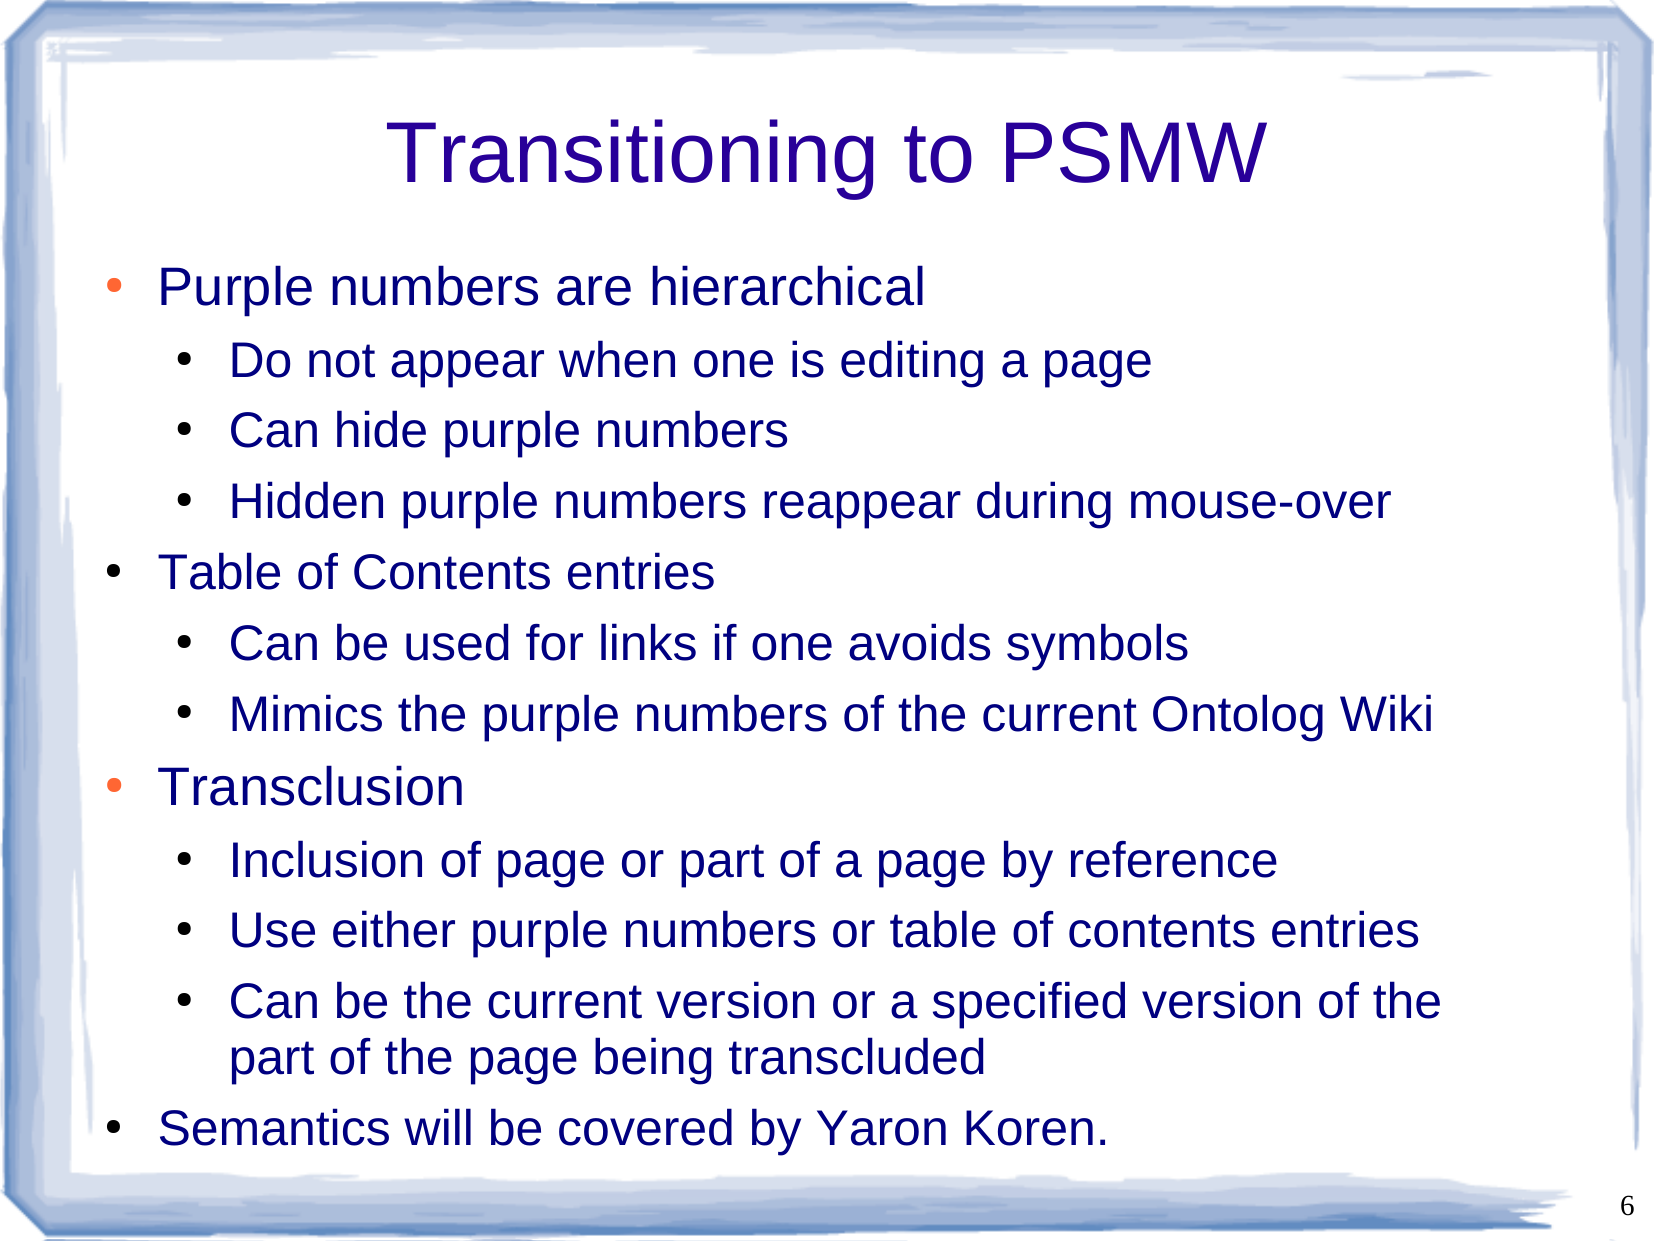

# Transitioning to PSMW
Purple numbers are hierarchical
Do not appear when one is editing a page
Can hide purple numbers
Hidden purple numbers reappear during mouse-over
Table of Contents entries
Can be used for links if one avoids symbols
Mimics the purple numbers of the current Ontolog Wiki
Transclusion
Inclusion of page or part of a page by reference
Use either purple numbers or table of contents entries
Can be the current version or a specified version of the part of the page being transcluded
Semantics will be covered by Yaron Koren.
6